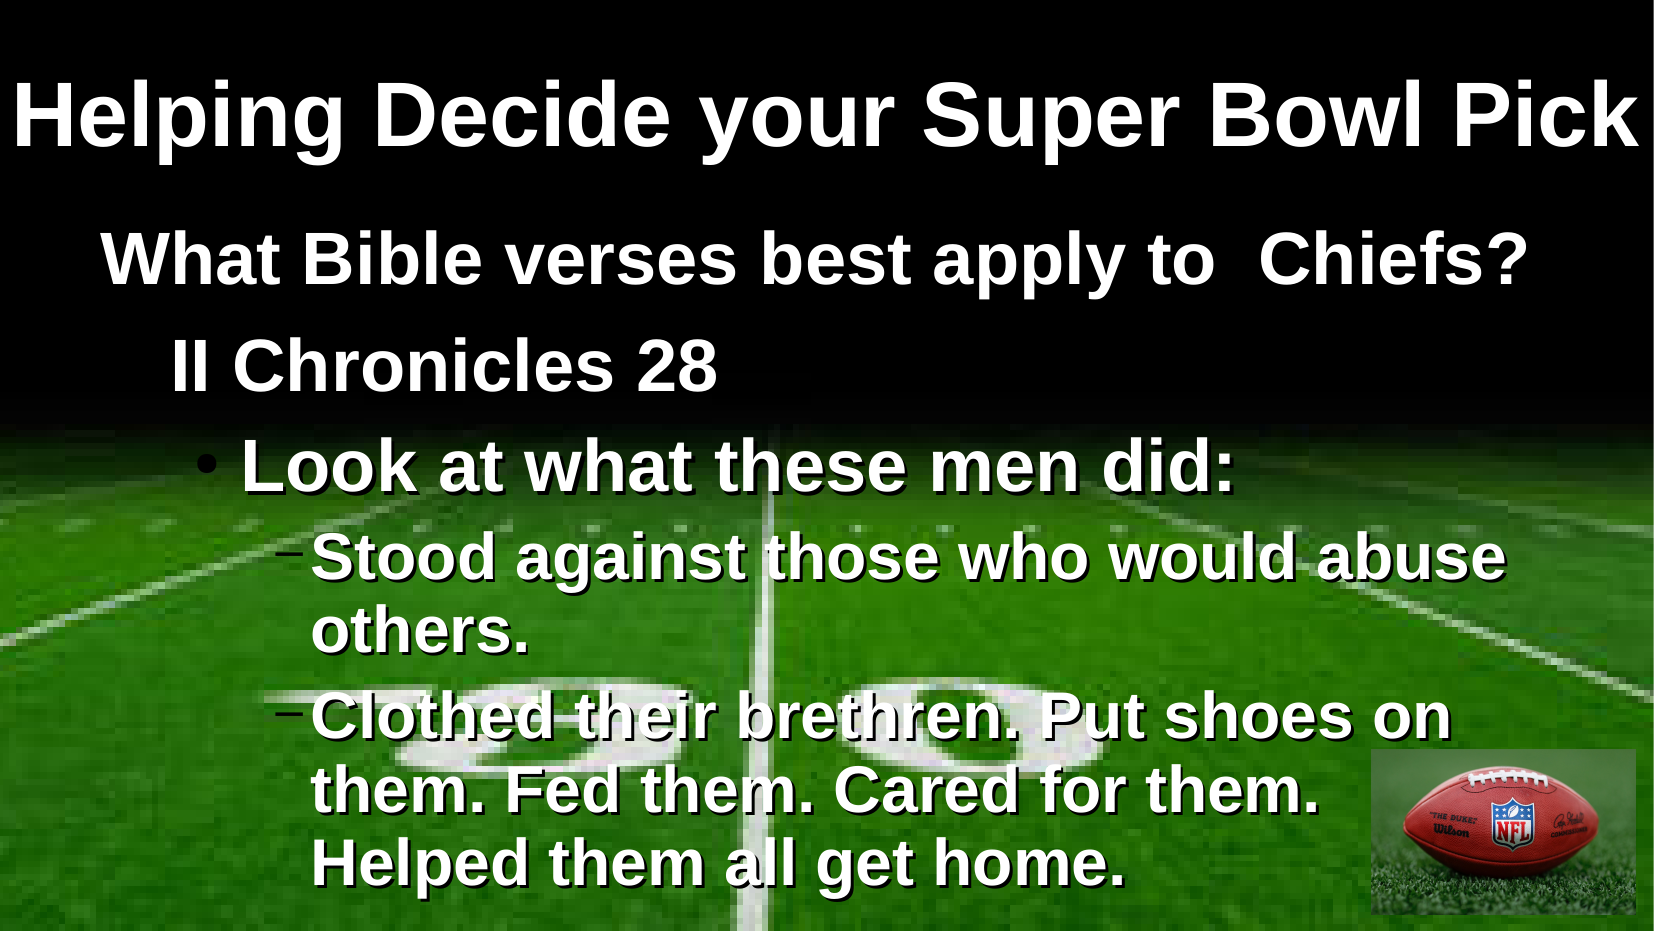

# Helping Decide your Super Bowl Pick
What Bible verses best apply to Chiefs?
II Chronicles 28
Look at what these men did:
Stood against those who would abuse others.
Clothed their brethren. Put shoes on them. Fed them. Cared for them.				 Helped them all get home.